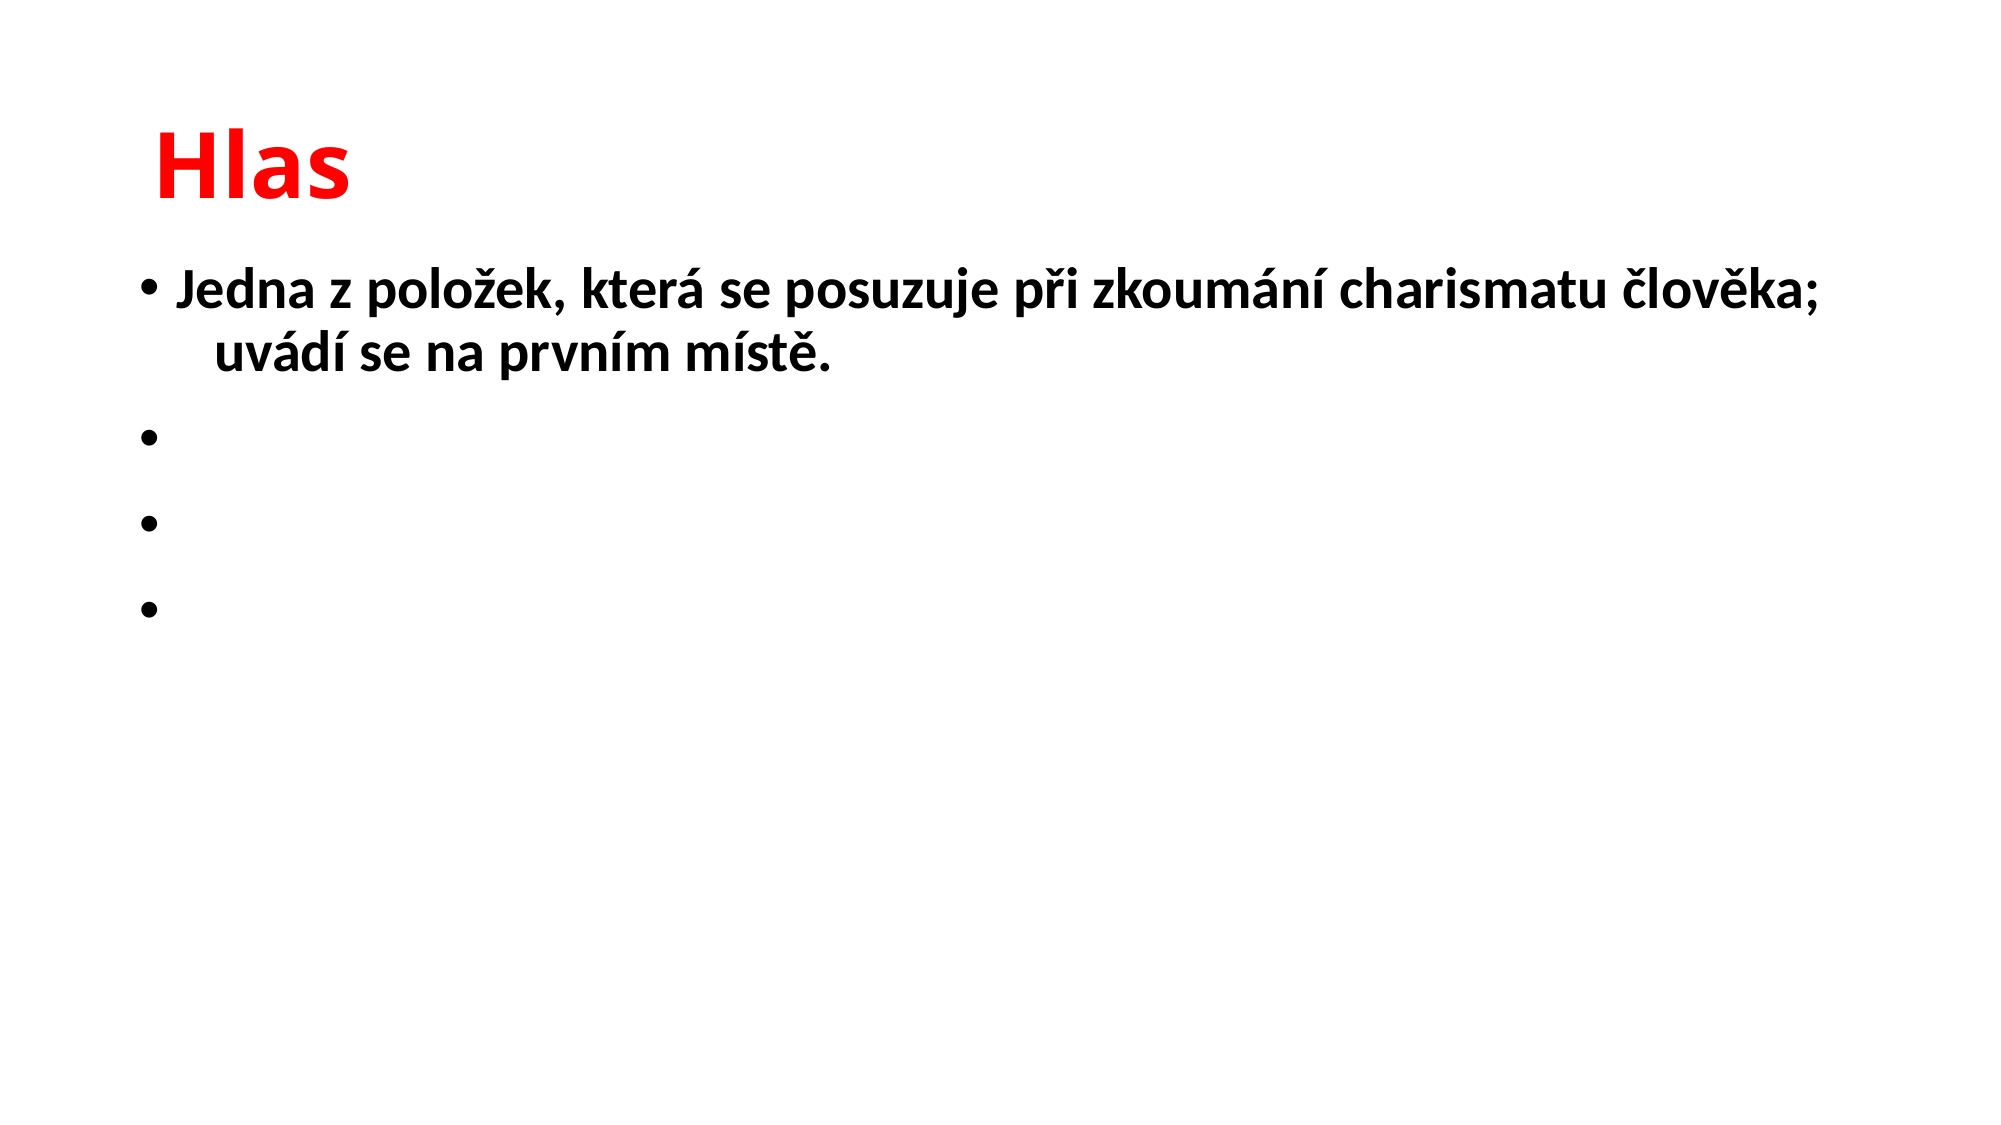

# Hlas
Jedna z položek, která se posuzuje při zkoumání charismatu člověka; uvádí se na prvním místě.